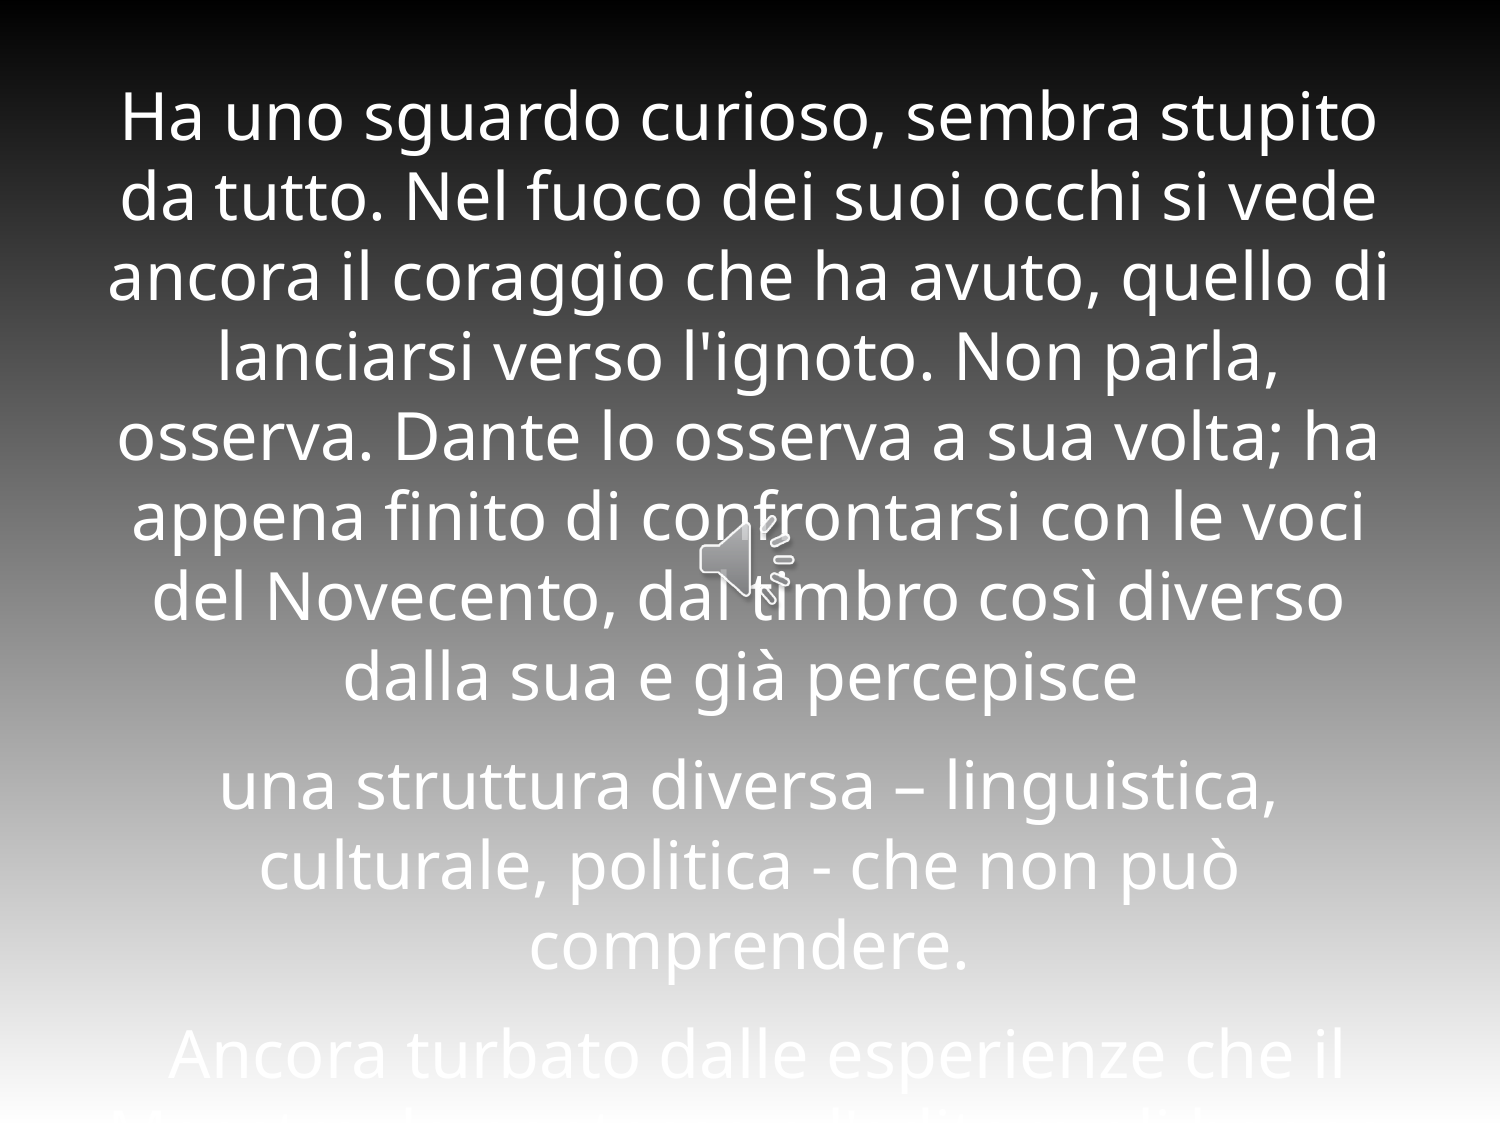

# Ha uno sguardo curioso, sembra stupito da tutto. Nel fuoco dei suoi occhi si vede ancora il coraggio che ha avuto, quello di lanciarsi verso l'ignoto. Non parla, osserva. Dante lo osserva a sua volta; ha appena finito di confrontarsi con le voci del Novecento, dal timbro così diverso dalla sua e già percepisce
una struttura diversa – linguistica, culturale, politica - che non può comprendere.
 Ancora turbato dalle esperienze che il Maestro, la poetessa e l'editore gli hanno narrato, dall'assenza di libertà di quelle singolari monarchie, si domanda quale nuovo despota abbia potuto spingere quel ragazzo ad un gesto tanto estremo.